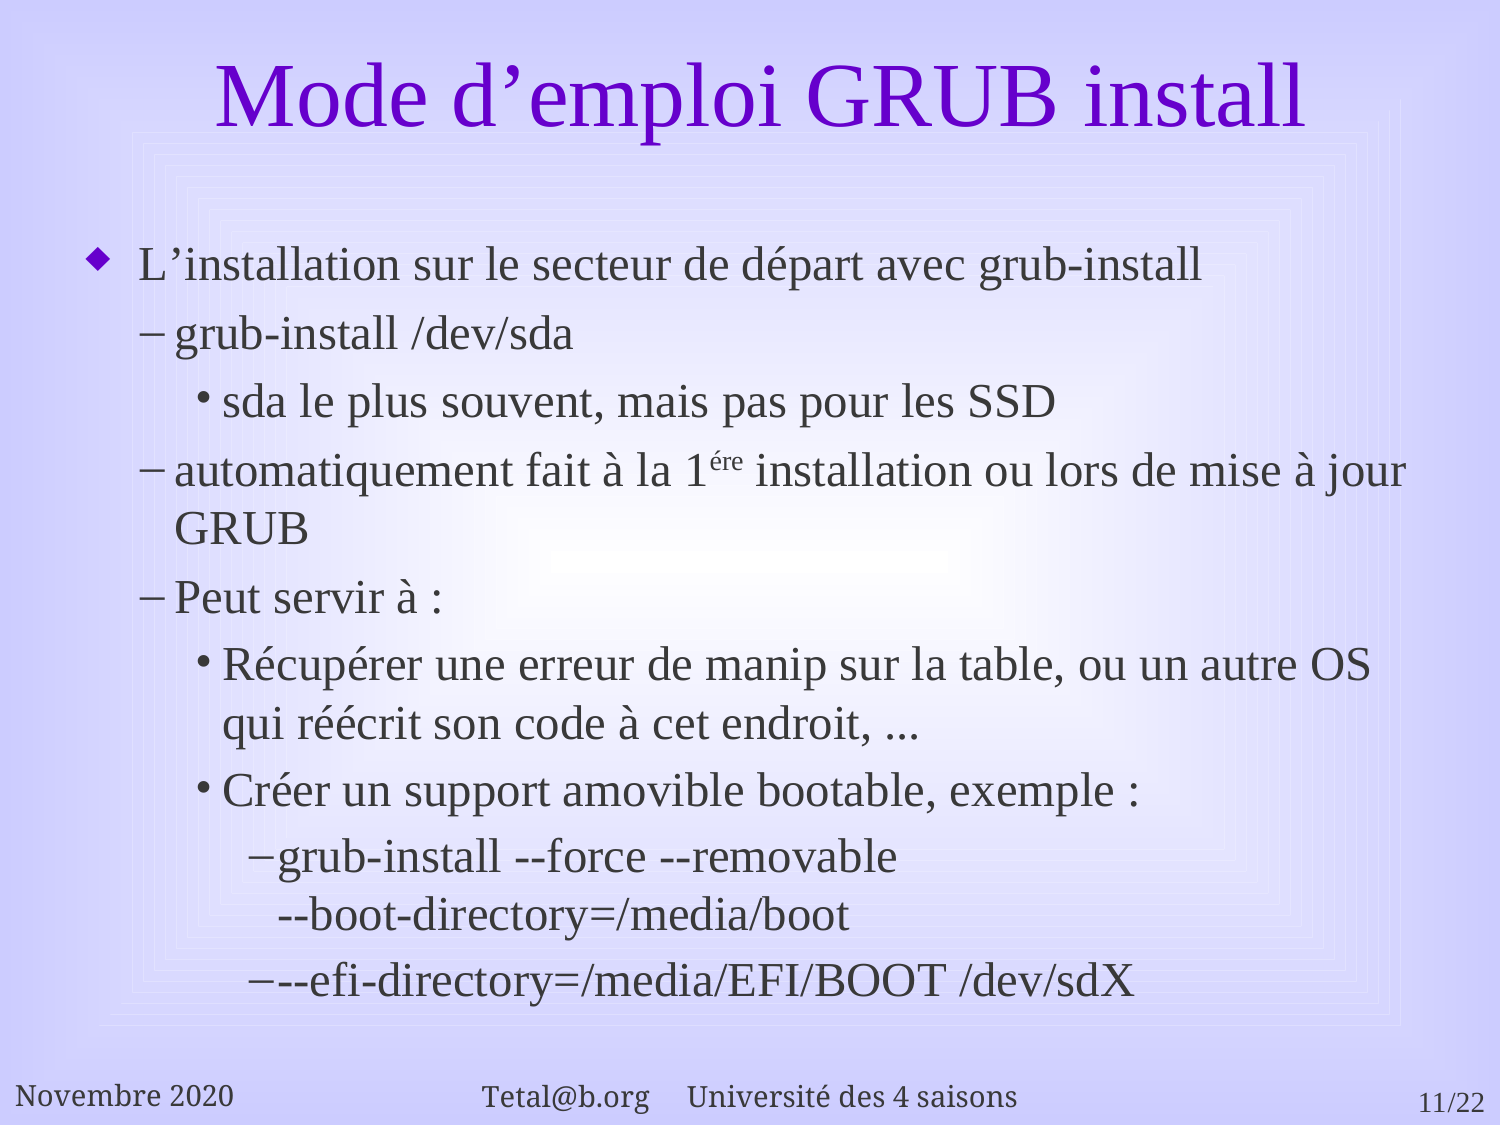

# Mode d’emploi GRUB install
 L’installation sur le secteur de départ avec grub-install
grub-install /dev/sda
sda le plus souvent, mais pas pour les SSD
automatiquement fait à la 1ére installation ou lors de mise à jour GRUB
Peut servir à :
Récupérer une erreur de manip sur la table, ou un autre OS qui réécrit son code à cet endroit, ...
Créer un support amovible bootable, exemple :
grub-install --force --removable --boot-directory=/media/boot
--efi-directory=/media/EFI/BOOT /dev/sdX
Novembre 2020
Tetal@b.org Université des 4 saisons
11